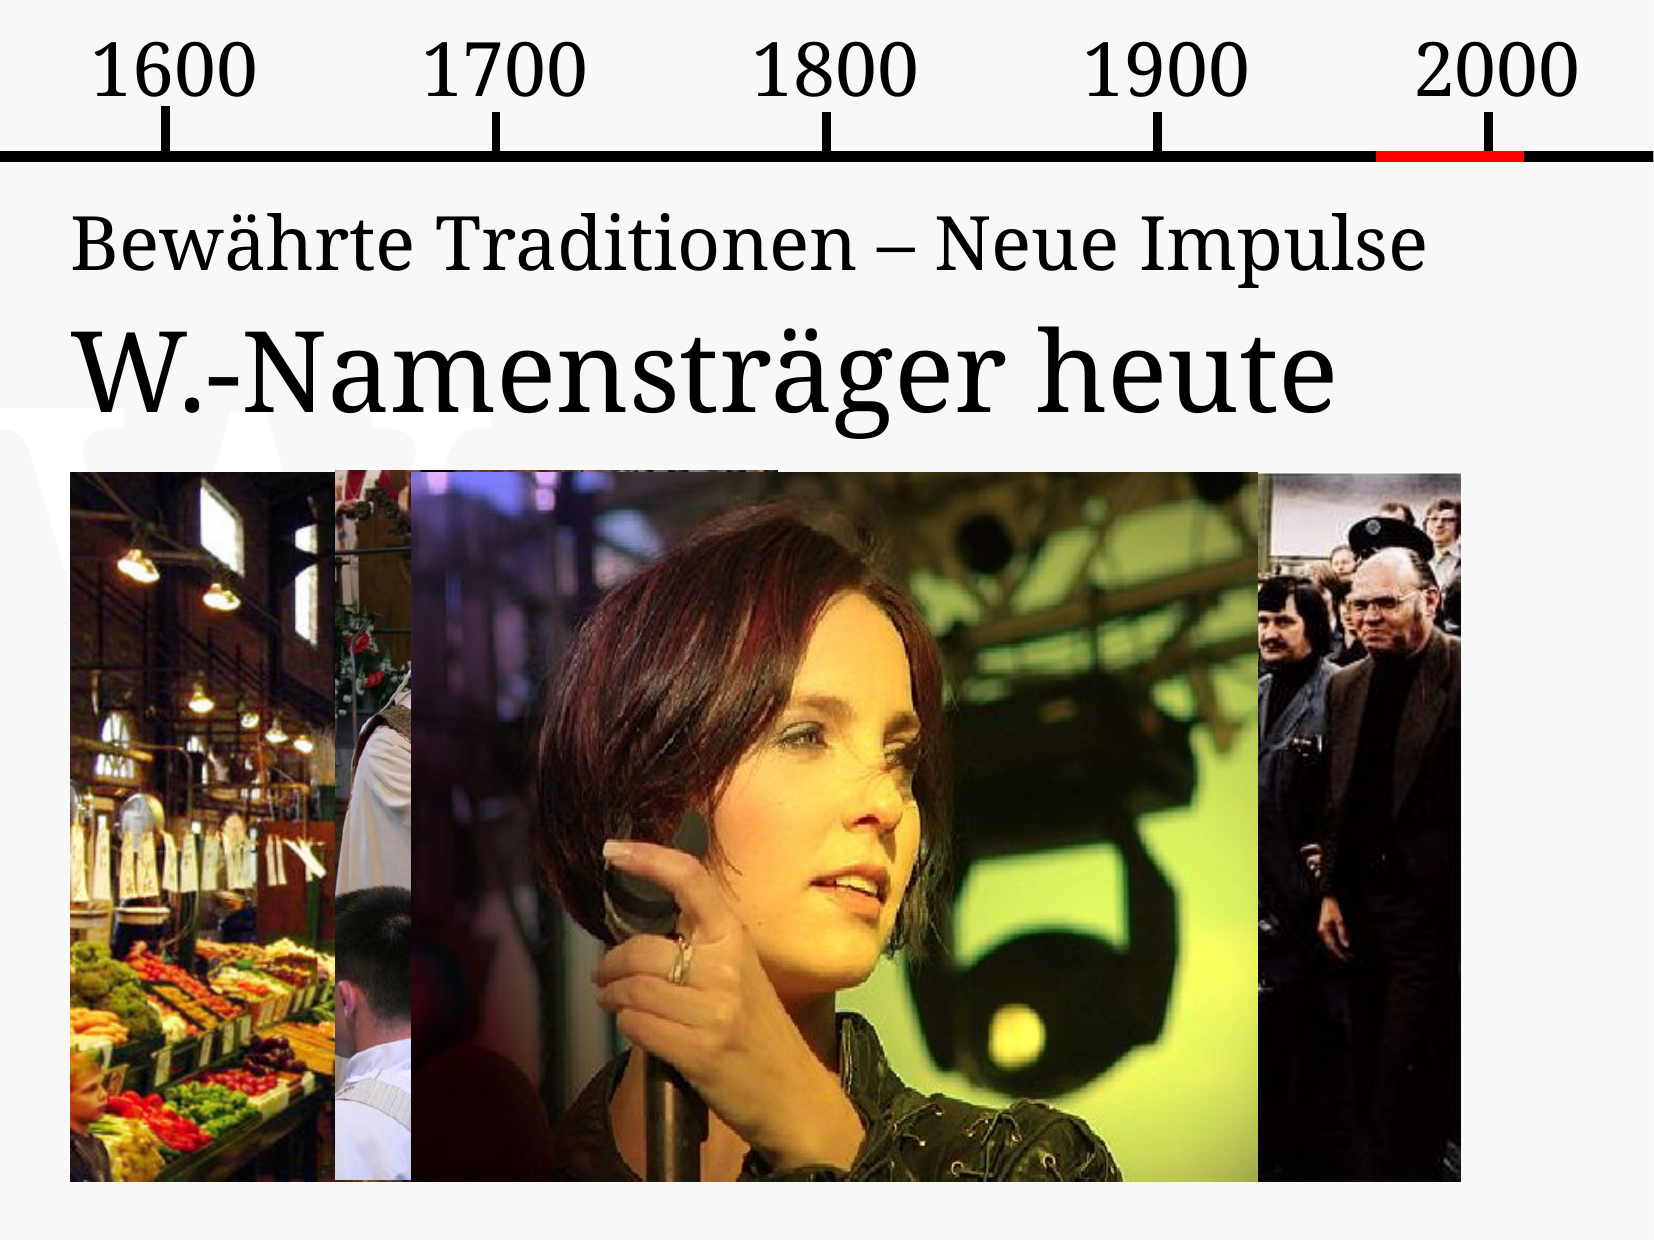

1600
1700
1800
1900
2000
# Bewährte Traditionen – Neue Impulse W.-Namensträger heute
W